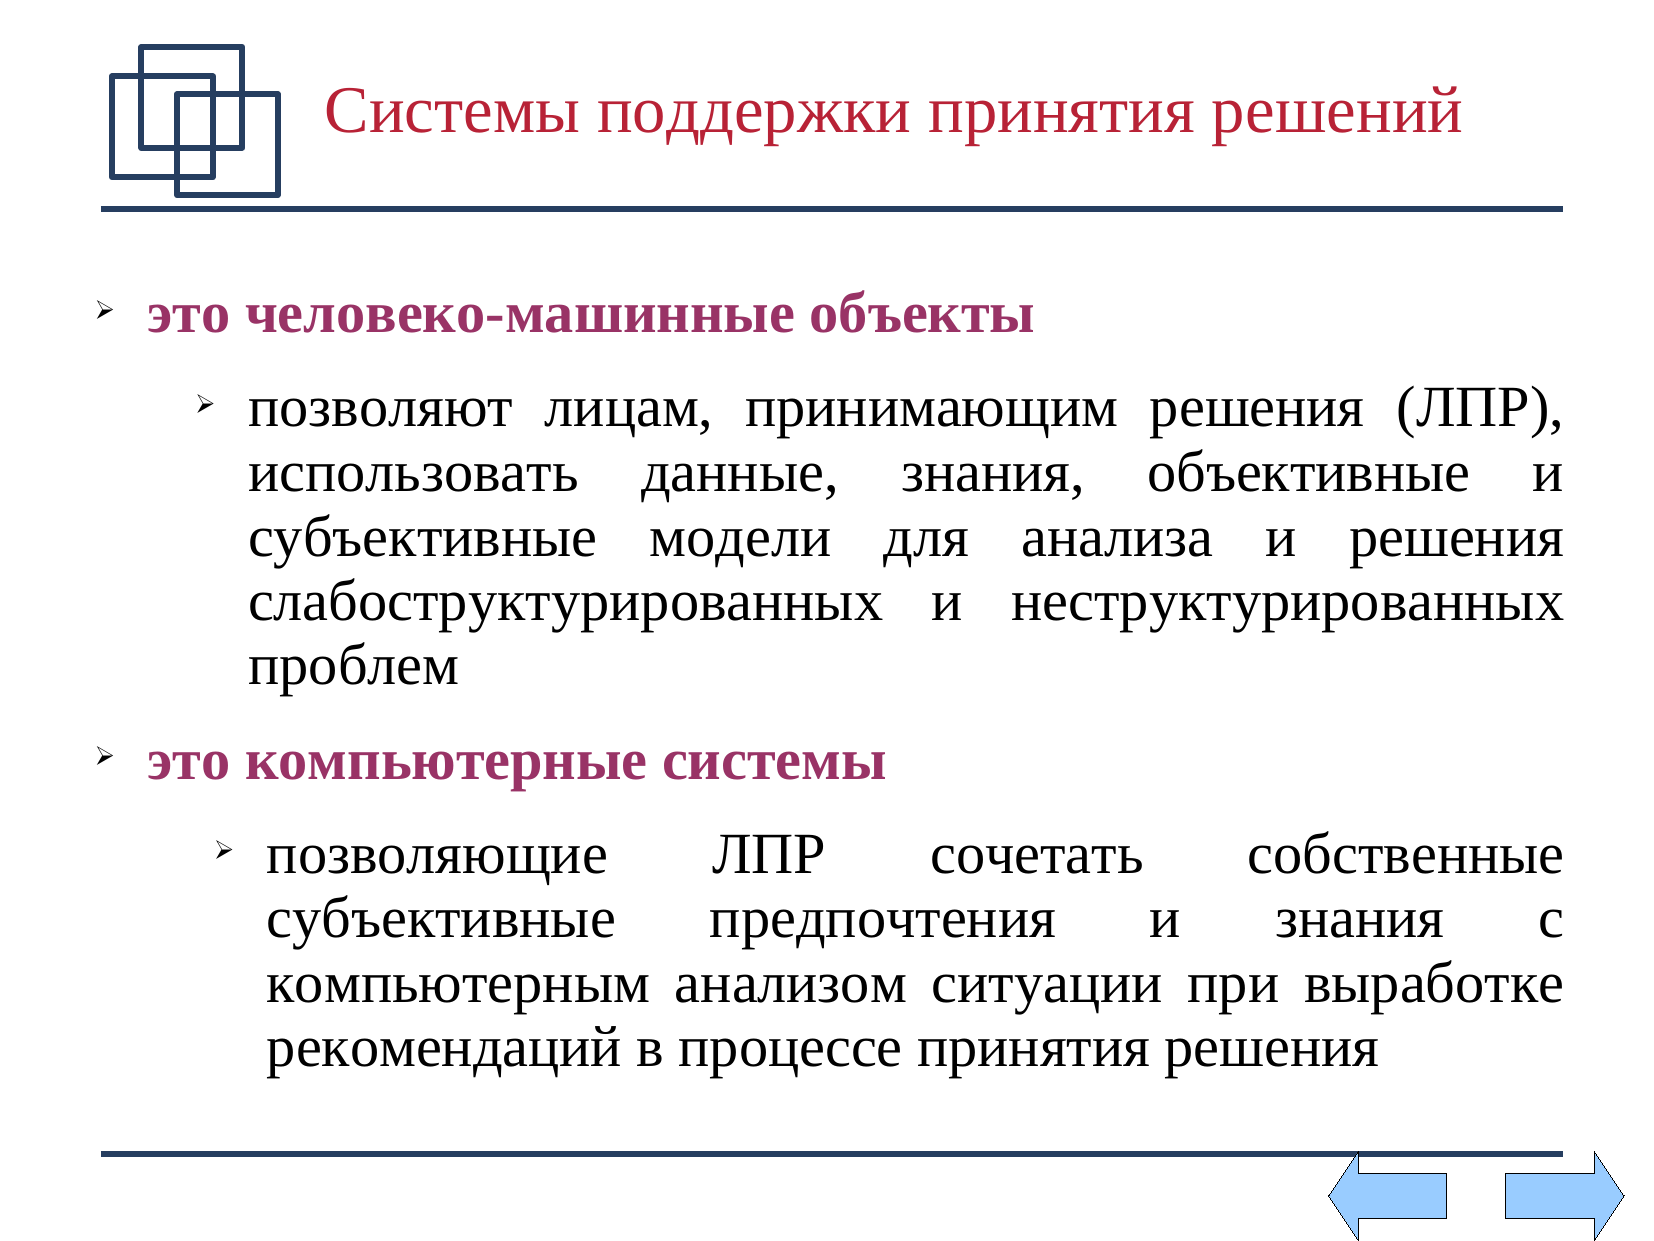

Системы поддержки принятия решений
# это человеко-машинные объекты
позволяют лицам, принимающим решения (ЛПР), использовать данные, знания, объективные и субъективные модели для анализа и решения слабоструктурированных и неструктурированных проблем
это компьютерные системы
позволяющие ЛПР сочетать собственные субъективные предпочтения и знания с компьютерным анализом ситуации при выработке рекомендаций в процессе принятия решения